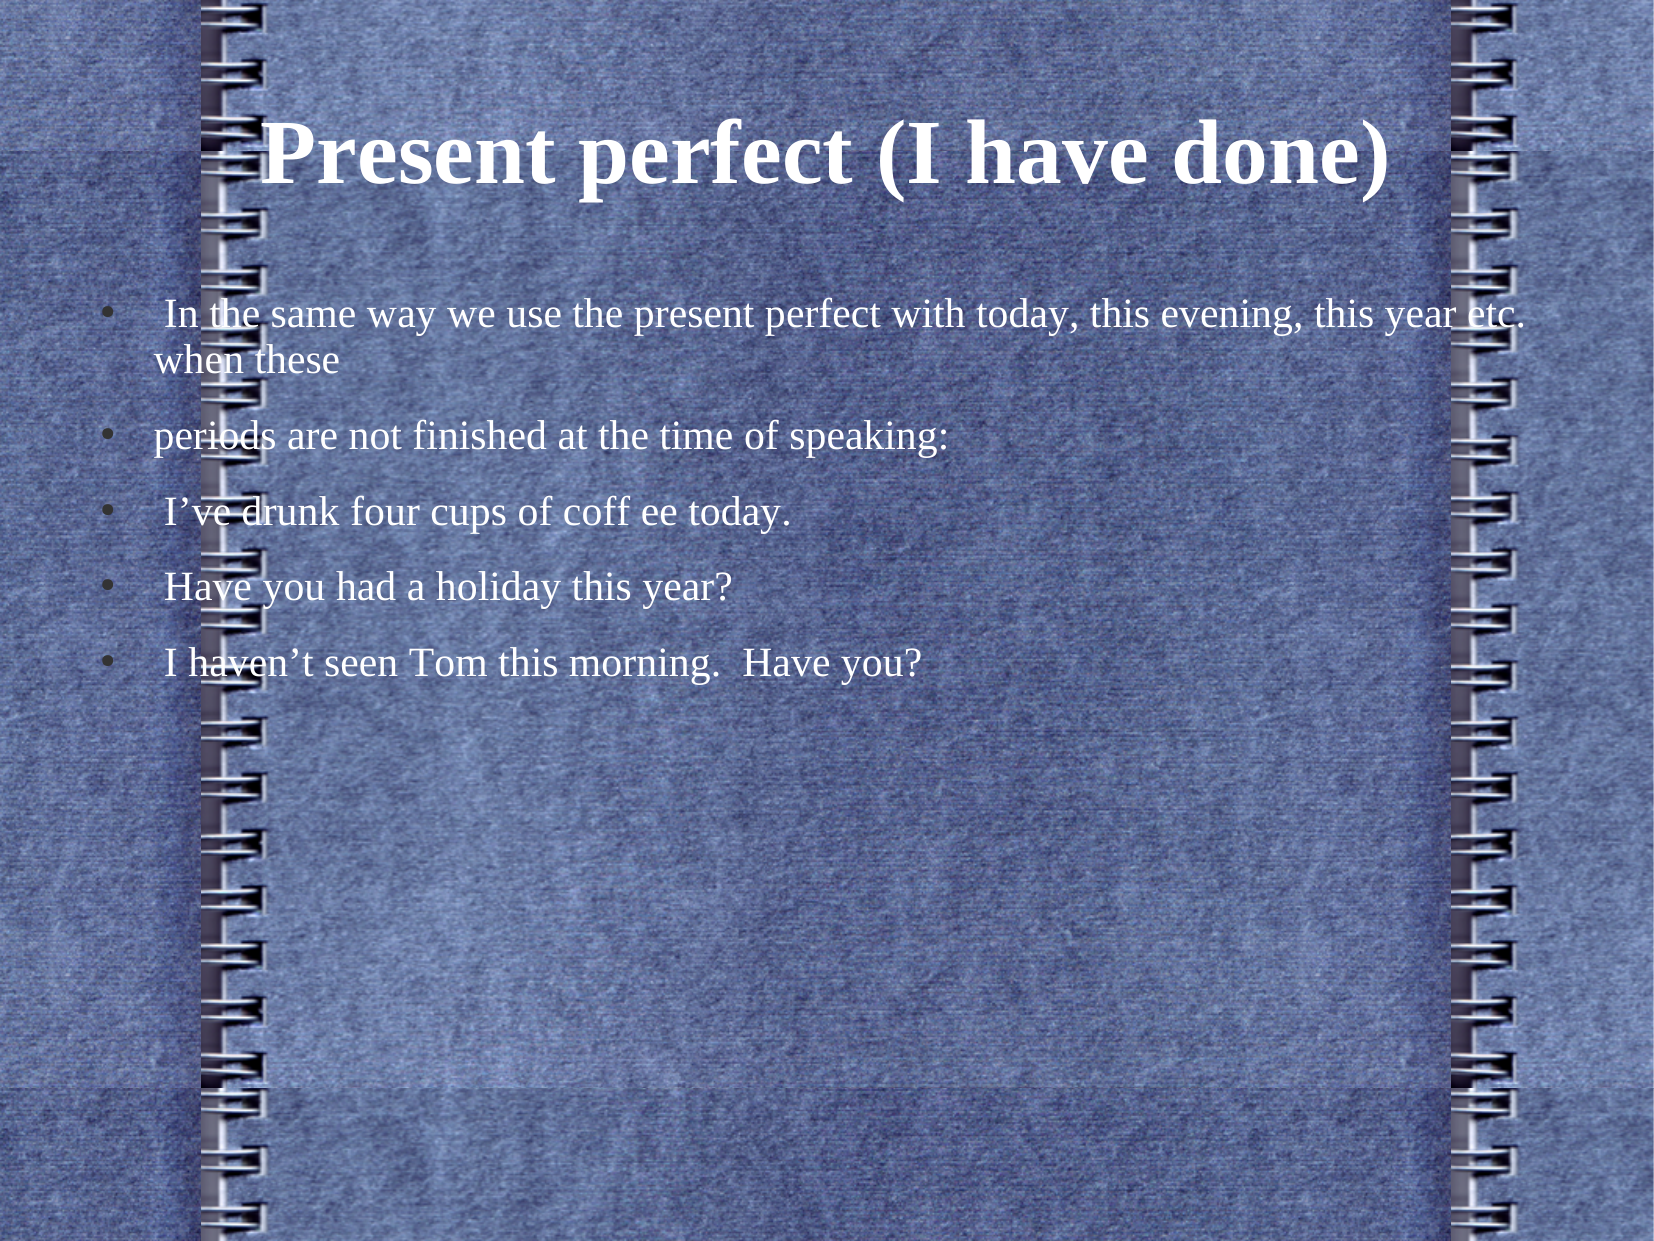

# Present perfect (I have done)
 In the same way we use the present perfect with today, this evening, this year etc. when these
periods are not finished at the time of speaking:
 I’ve drunk four cups of coff ee today.
 Have you had a holiday this year?
 I haven’t seen Tom this morning. Have you?